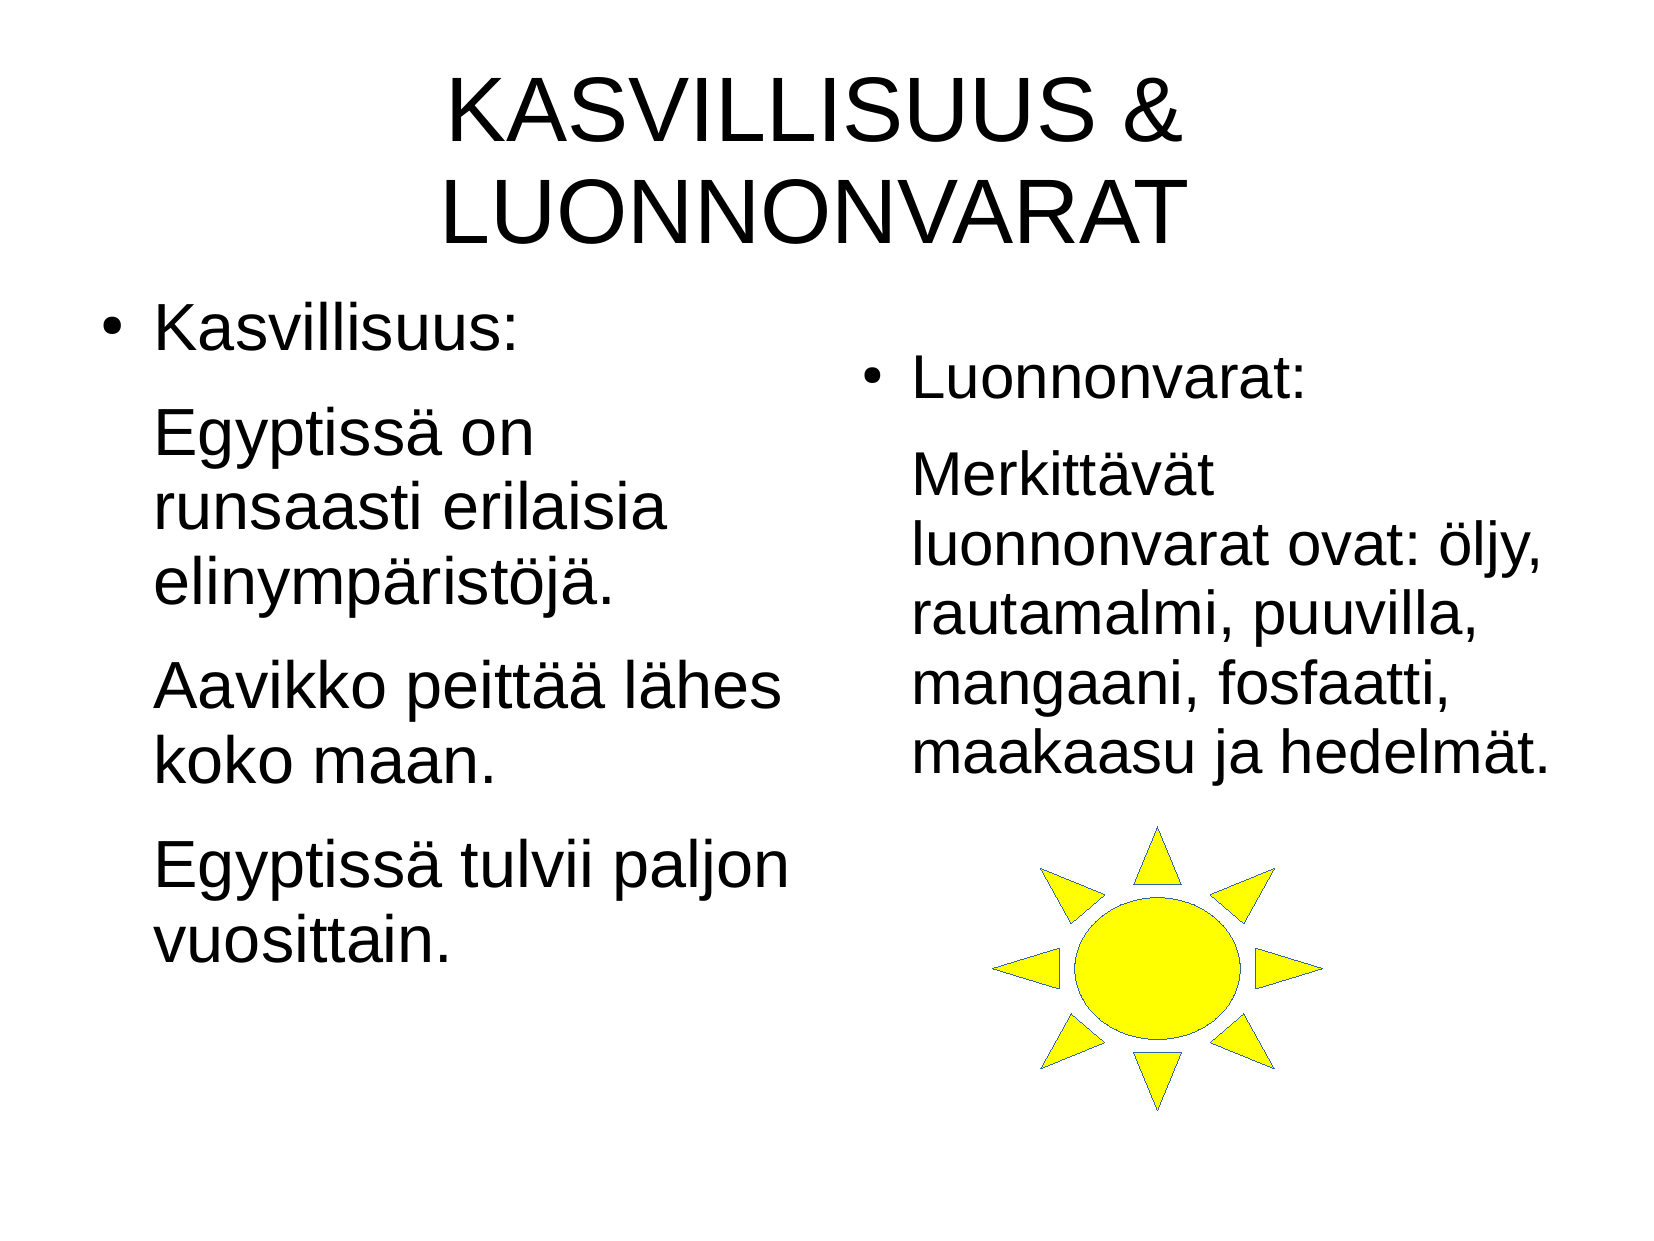

# KASVILLISUUS & LUONNONVARAT
Kasvillisuus:
Egyptissä on runsaasti erilaisia elinympäristöjä.
Aavikko peittää lähes koko maan.
Egyptissä tulvii paljon vuosittain.
Luonnonvarat:
Merkittävät luonnonvarat ovat: öljy, rautamalmi, puuvilla, mangaani, fosfaatti, maakaasu ja hedelmät.